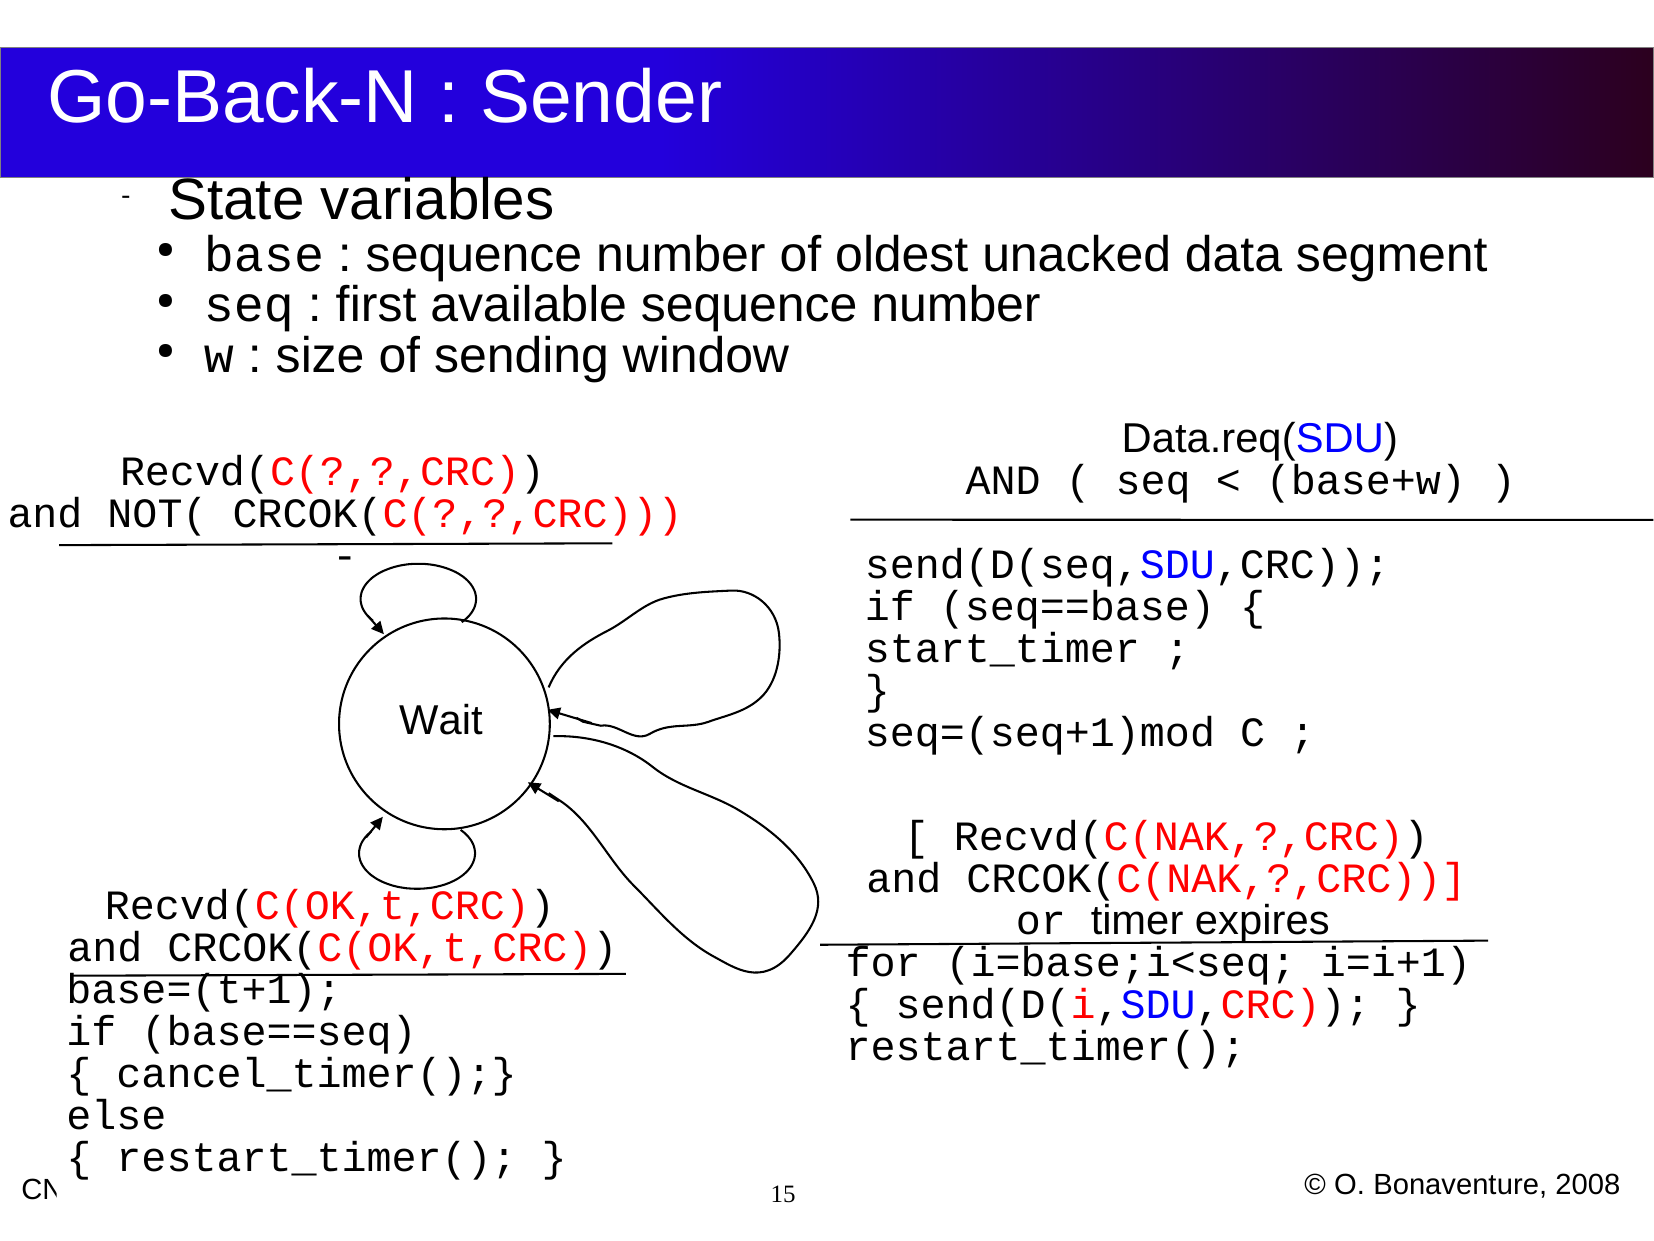

# Go-Back-N : Sender
State variables
base : sequence number of oldest unacked data segment
seq : first available sequence number
w : size of sending window
Data.req(SDU)
AND ( seq < (base+w) )
send(D(seq,SDU,CRC));
if (seq==base) {
start_timer ;
}
seq=(seq+1)mod C ;
Recvd(C(?,?,CRC))
and NOT( CRCOK(C(?,?,CRC)))
-
Wait
[ Recvd(C(NAK,?,CRC))
and CRCOK(C(NAK,?,CRC))]
or timer expires
for (i=base;i<seq; i=i+1)
{ send(D(i,SDU,CRC)); }
restart_timer();
Recvd(C(OK,t,CRC))
and CRCOK(C(OK,t,CRC))
base=(t+1);
if (base==seq)
{ cancel_timer();}
else
{ restart_timer(); }
© O. Bonaventure, 2008
CNP3/2008.3.